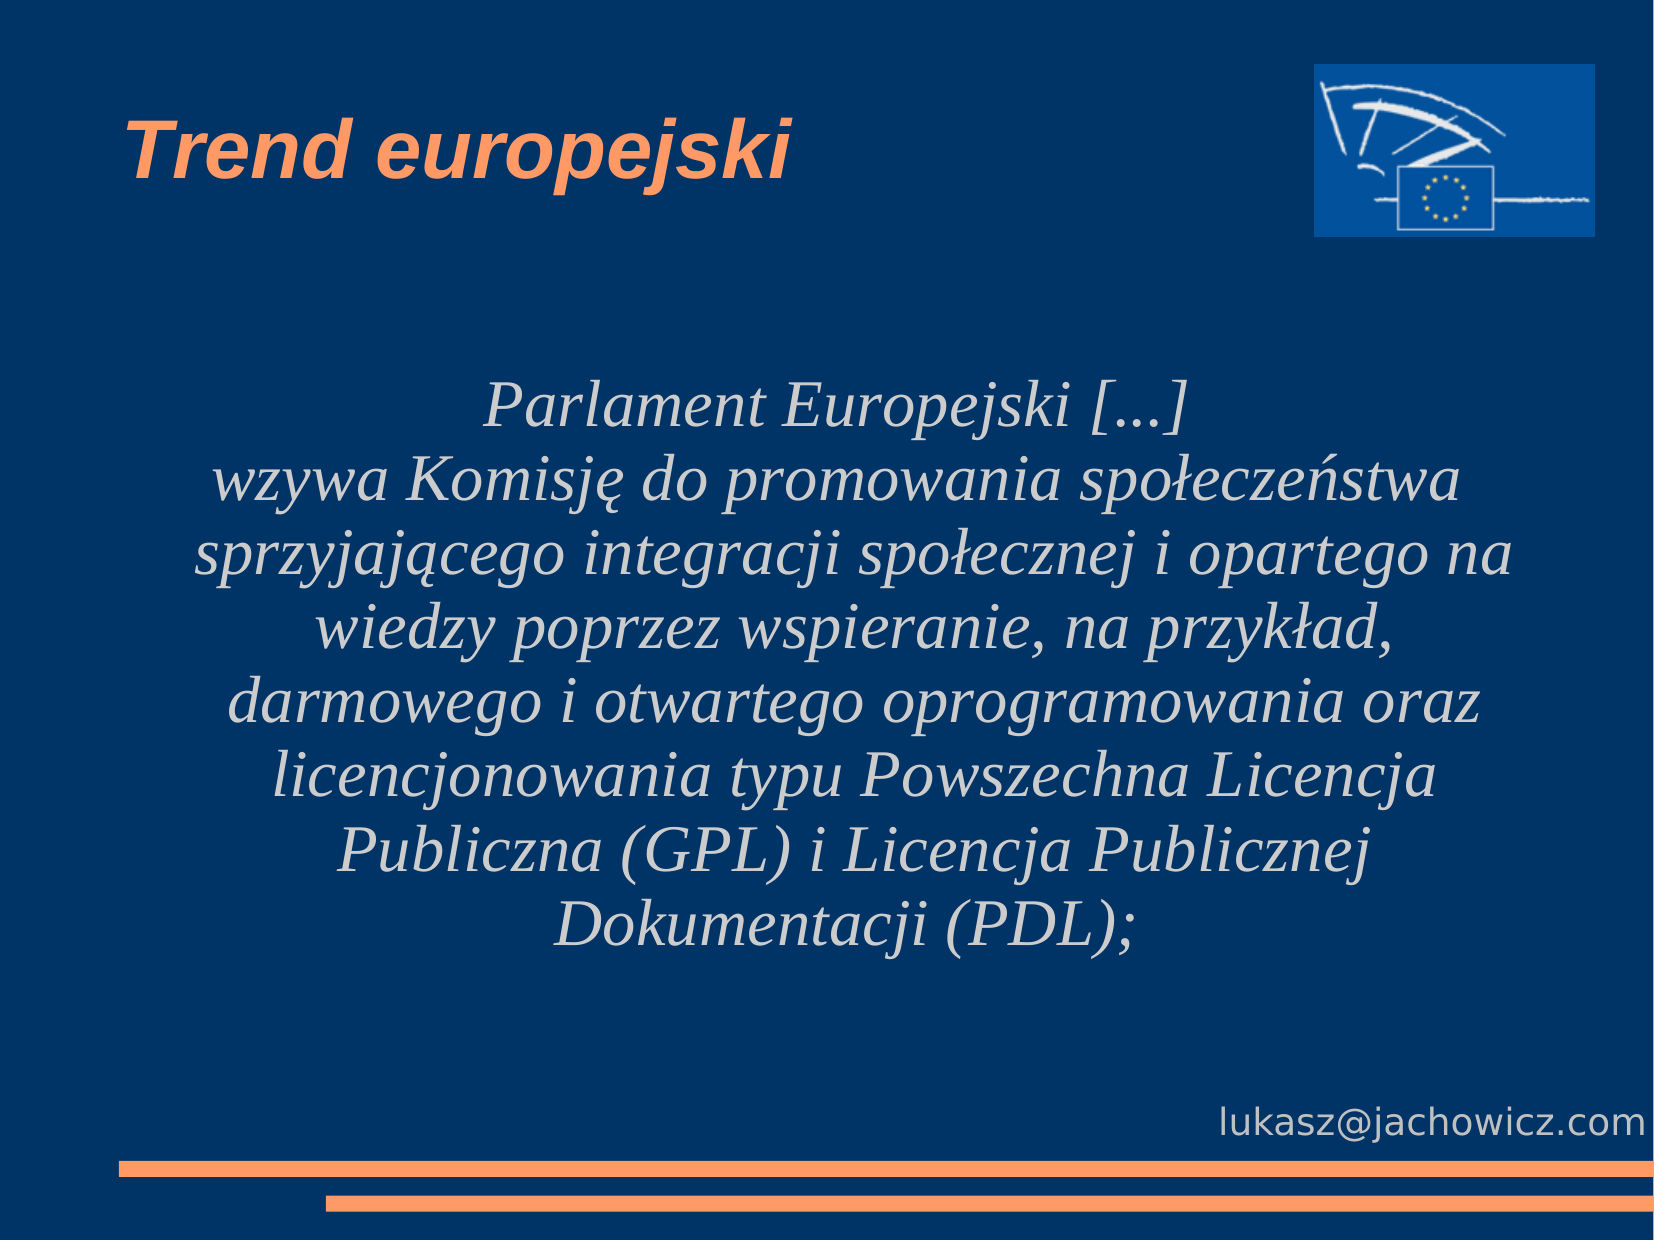

# Trend europejski
Parlament Europejski [...]
wzywa Komisję do promowania społeczeństwa sprzyjającego integracji społecznej i opartego na wiedzy poprzez wspieranie, na przykład, darmowego i otwartego oprogramowania oraz licencjonowania typu Powszechna Licencja Publiczna (GPL) i Licencja Publicznej Dokumentacji (PDL);
lukasz@jachowicz.com